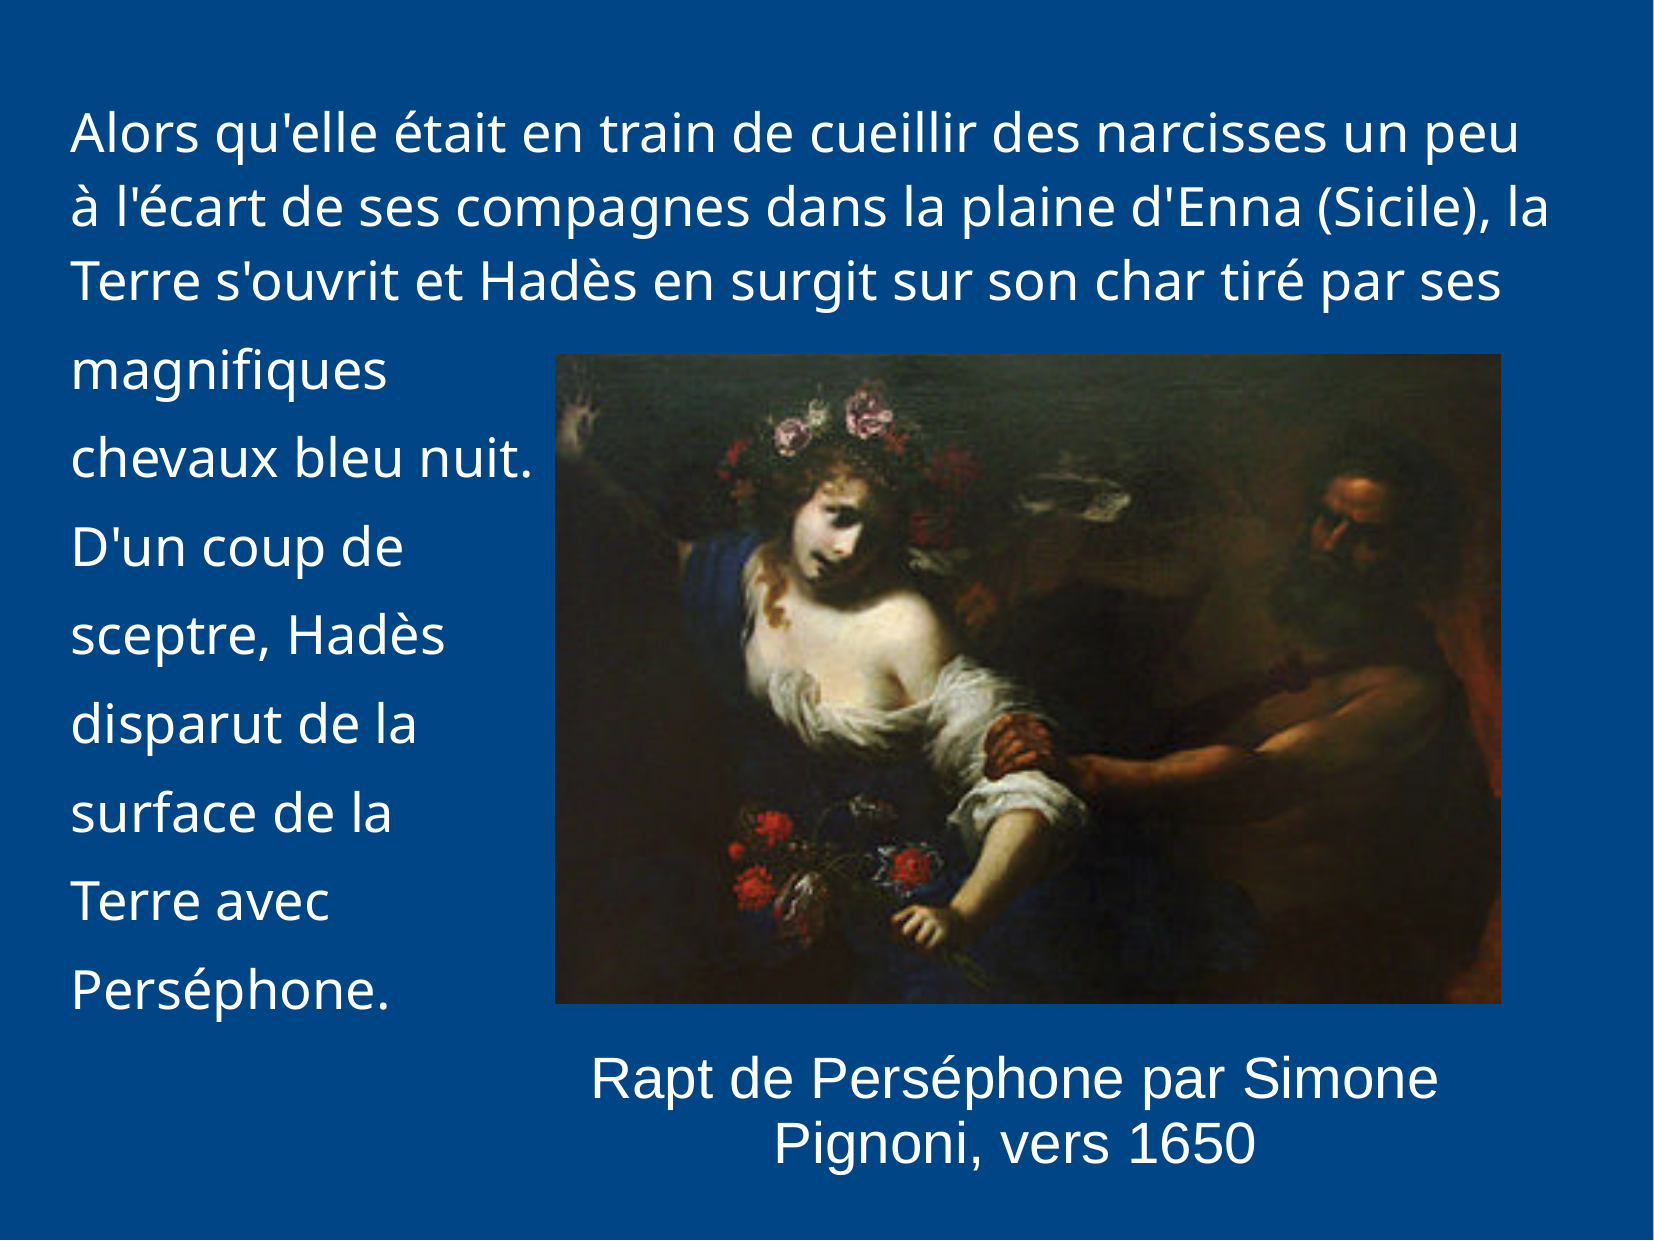

# Alors qu'elle était en train de cueillir des narcisses un peu à l'écart de ses compagnes dans la plaine d'Enna (Sicile), la Terre s'ouvrit et Hadès en surgit sur son char tiré par ses
magnifiques
chevaux bleu nuit.
D'un coup de
sceptre, Hadès
disparut de la
surface de la
Terre avec
Perséphone.
Rapt de Perséphone par Simone Pignoni, vers 1650